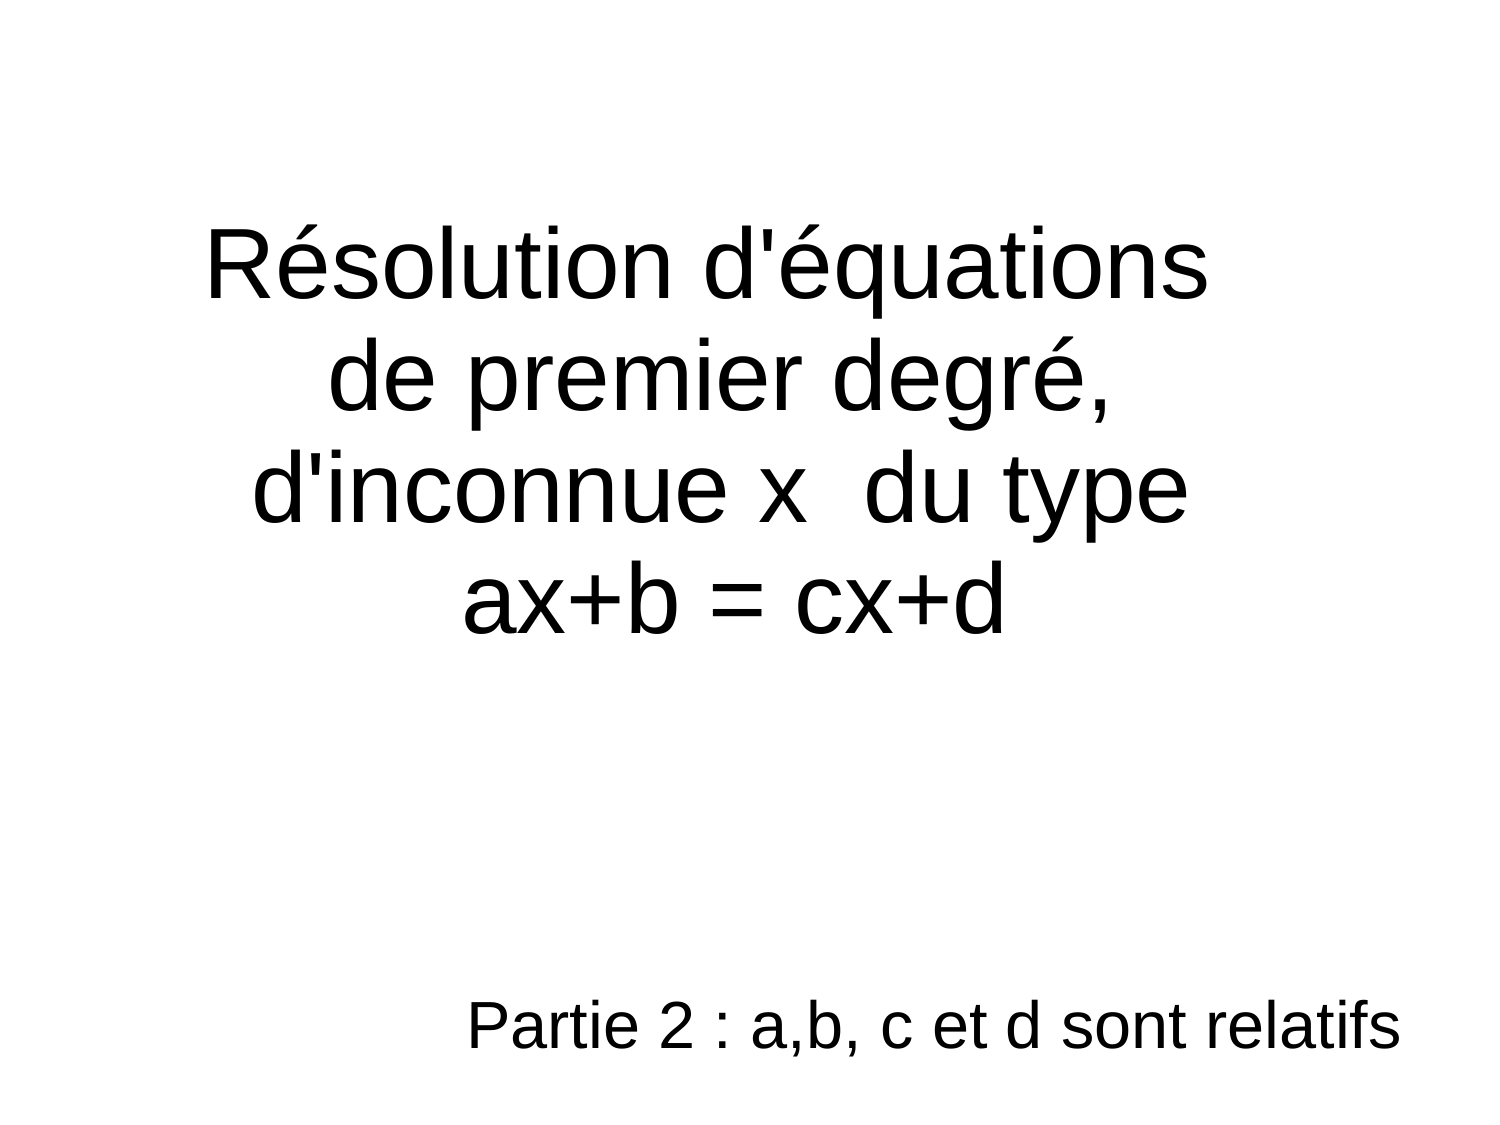

Résolution d'équations
de premier degré, d'inconnue x du type
 ax+b = cx+d
Partie 2 : a,b, c et d sont relatifs